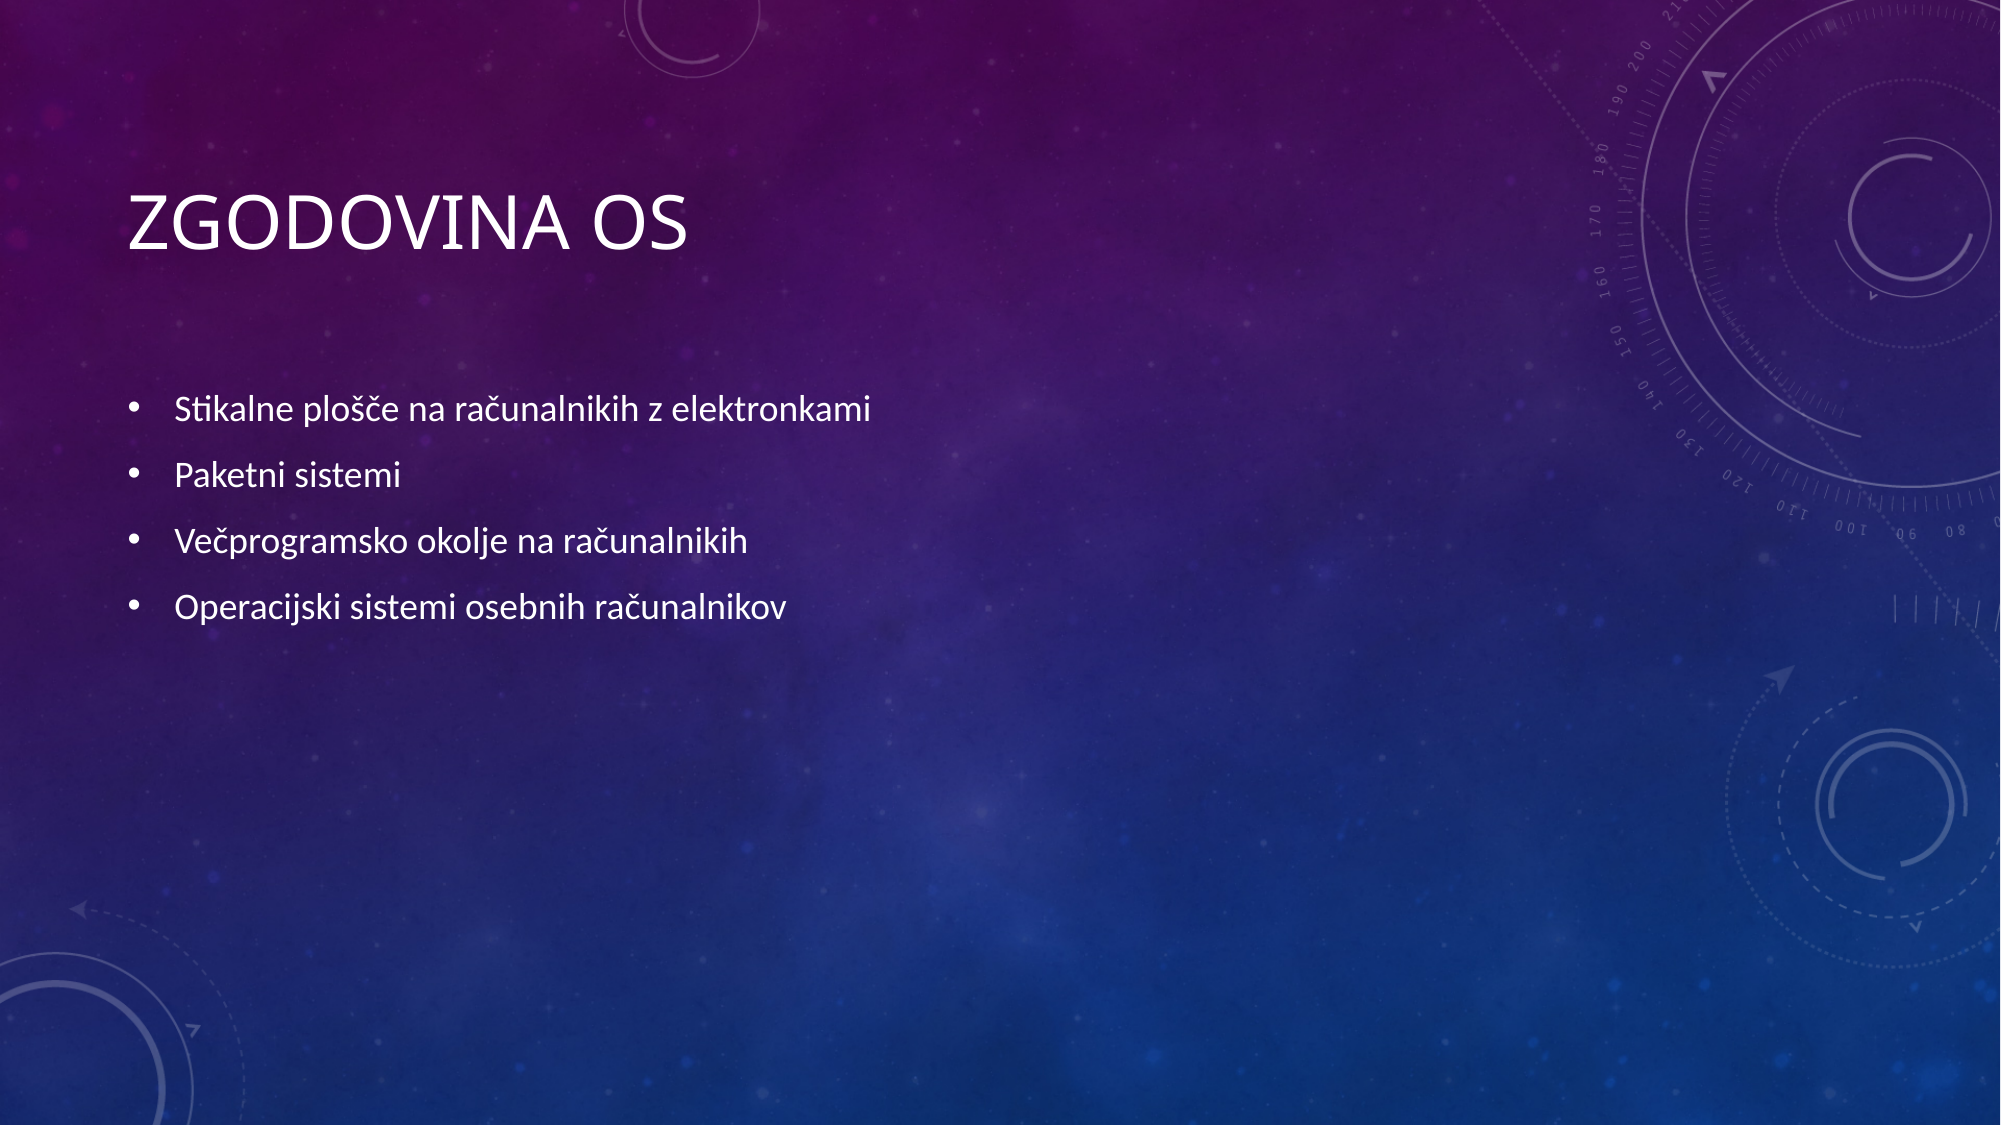

Stikalne plošče na računalnikih z elektronkami
Paketni sistemi
Večprogramsko okolje na računalnikih
Operacijski sistemi osebnih računalnikov
# Zgodovina OS